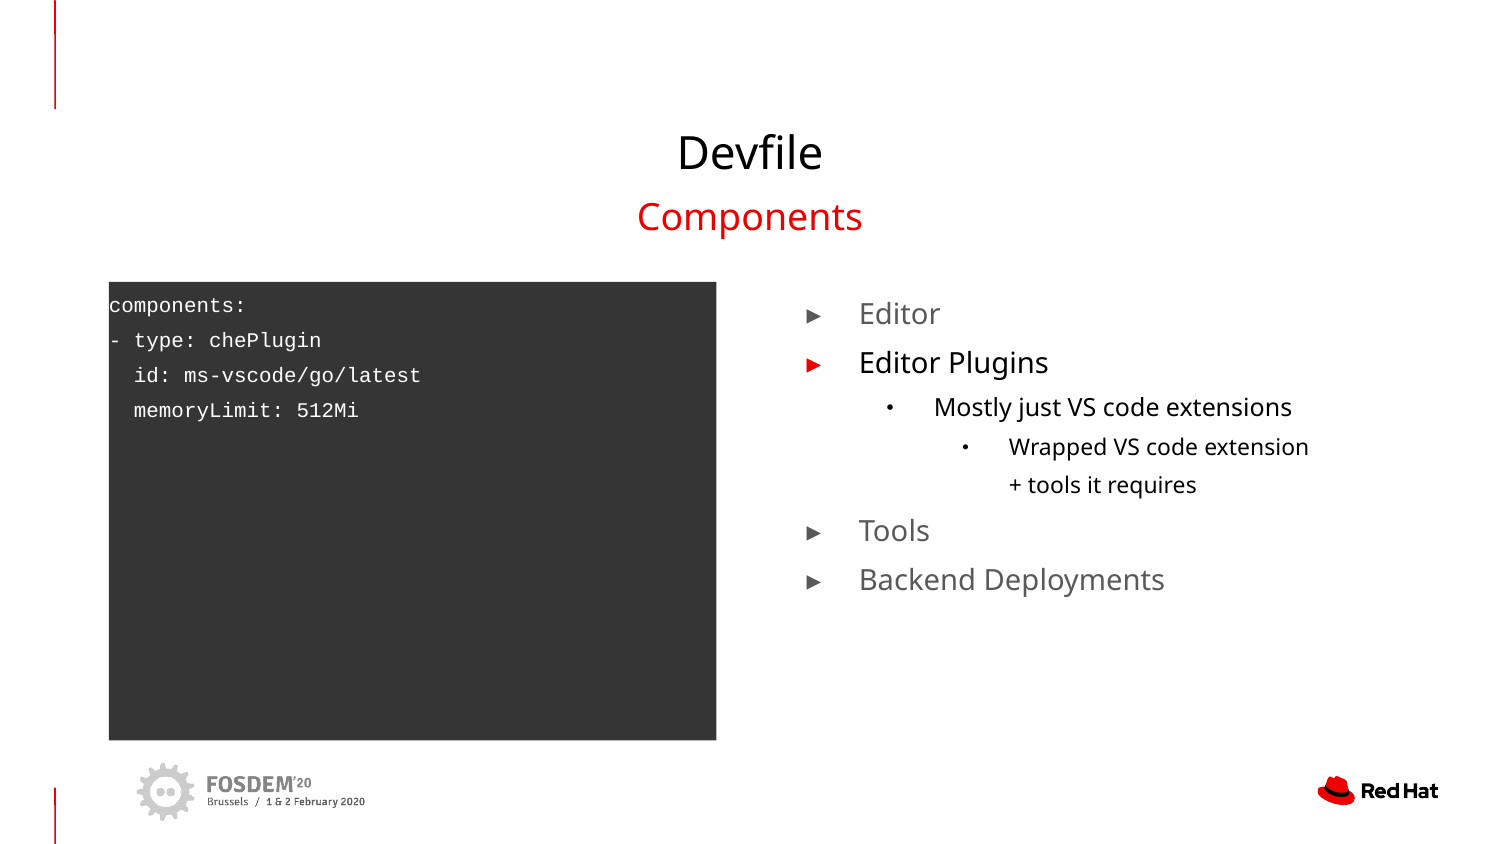

#
Devfile
Components
components:
- type: chePlugin
 id: ms-vscode/go/latest
 memoryLimit: 512Mi
Editor
Editor Plugins
Mostly just VS code extensions
Wrapped VS code extension
+ tools it requires
Tools
Backend Deployments